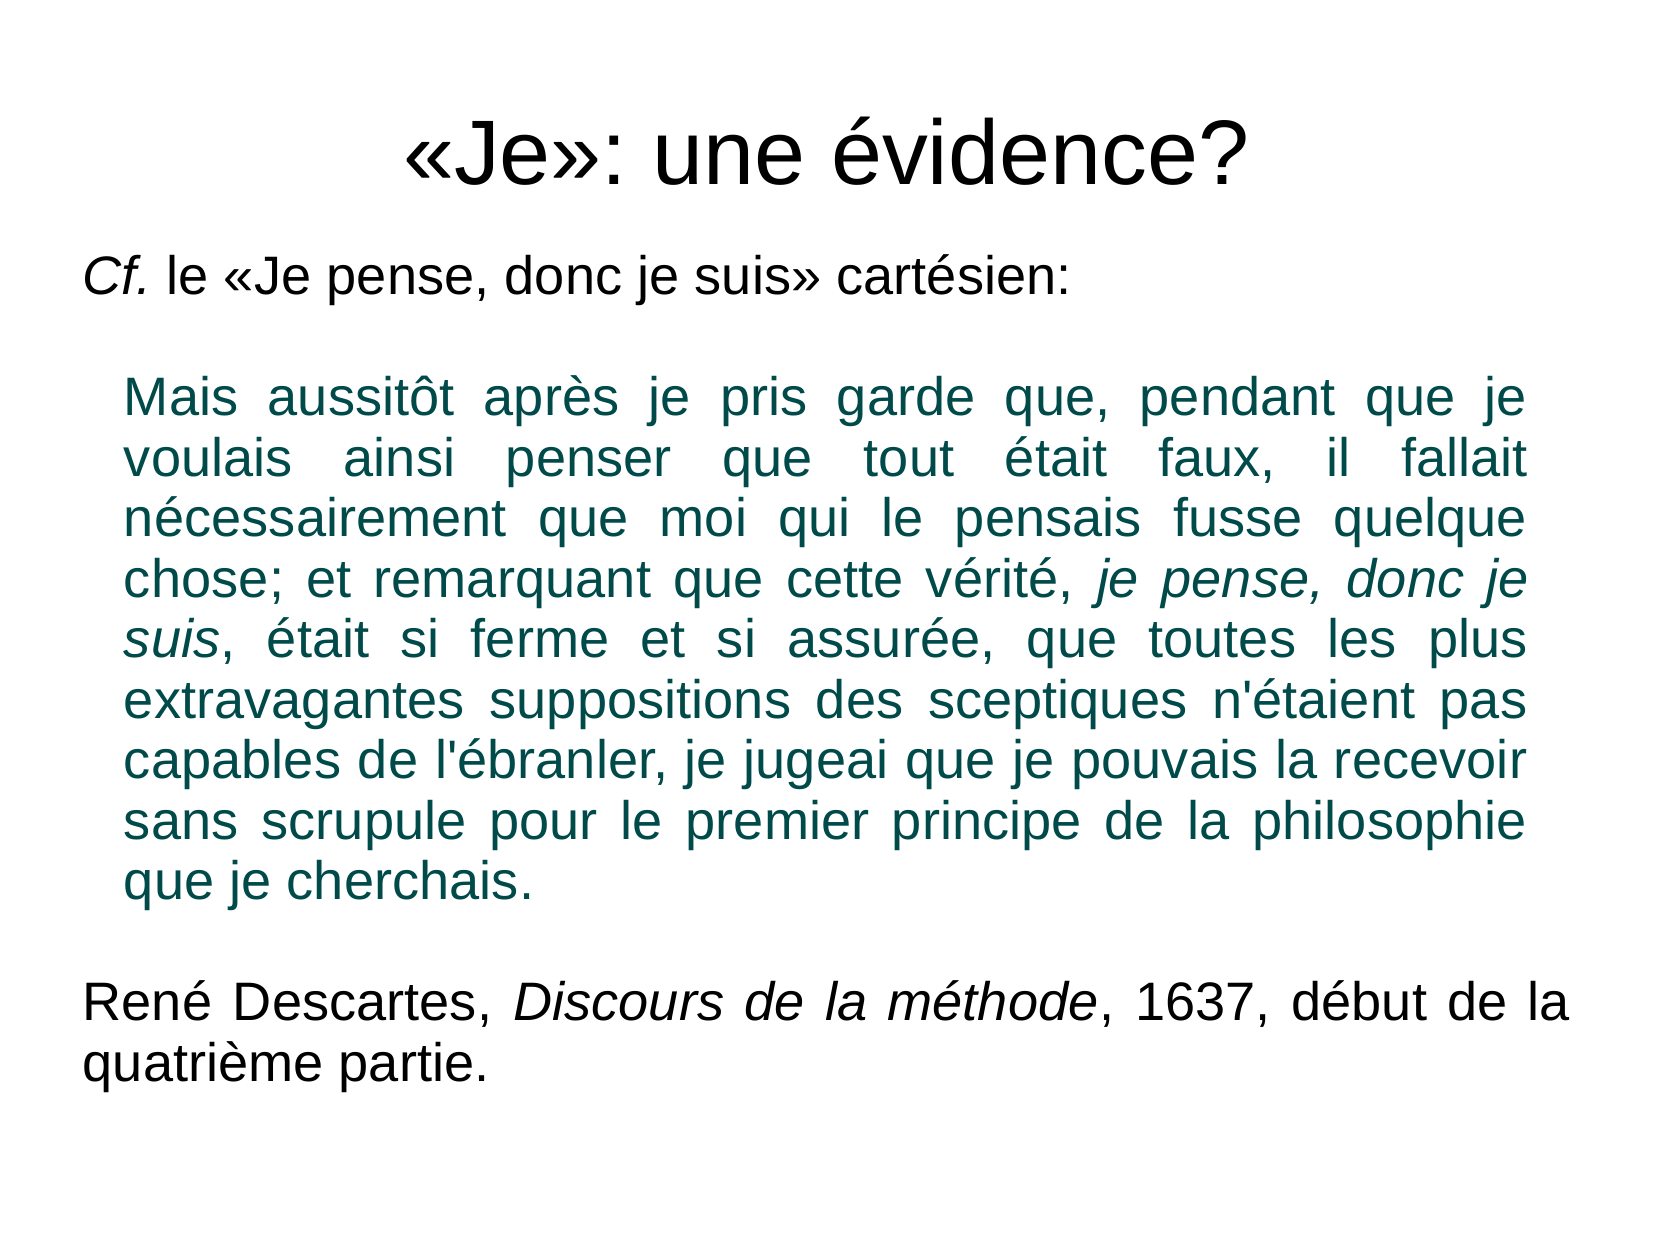

# «Je»: une évidence?
Cf. le «Je pense, donc je suis» cartésien:
Mais aussitôt après je pris garde que, pendant que je voulais ainsi penser que tout était faux, il fallait nécessairement que moi qui le pensais fusse quelque chose; et remarquant que cette vérité, je pense, donc je suis, était si ferme et si assurée, que toutes les plus extravagantes suppositions des sceptiques n'étaient pas capables de l'ébranler, je jugeai que je pouvais la recevoir sans scrupule pour le premier principe de la philosophie que je cherchais.
René Descartes, Discours de la méthode, 1637, début de la quatrième partie.